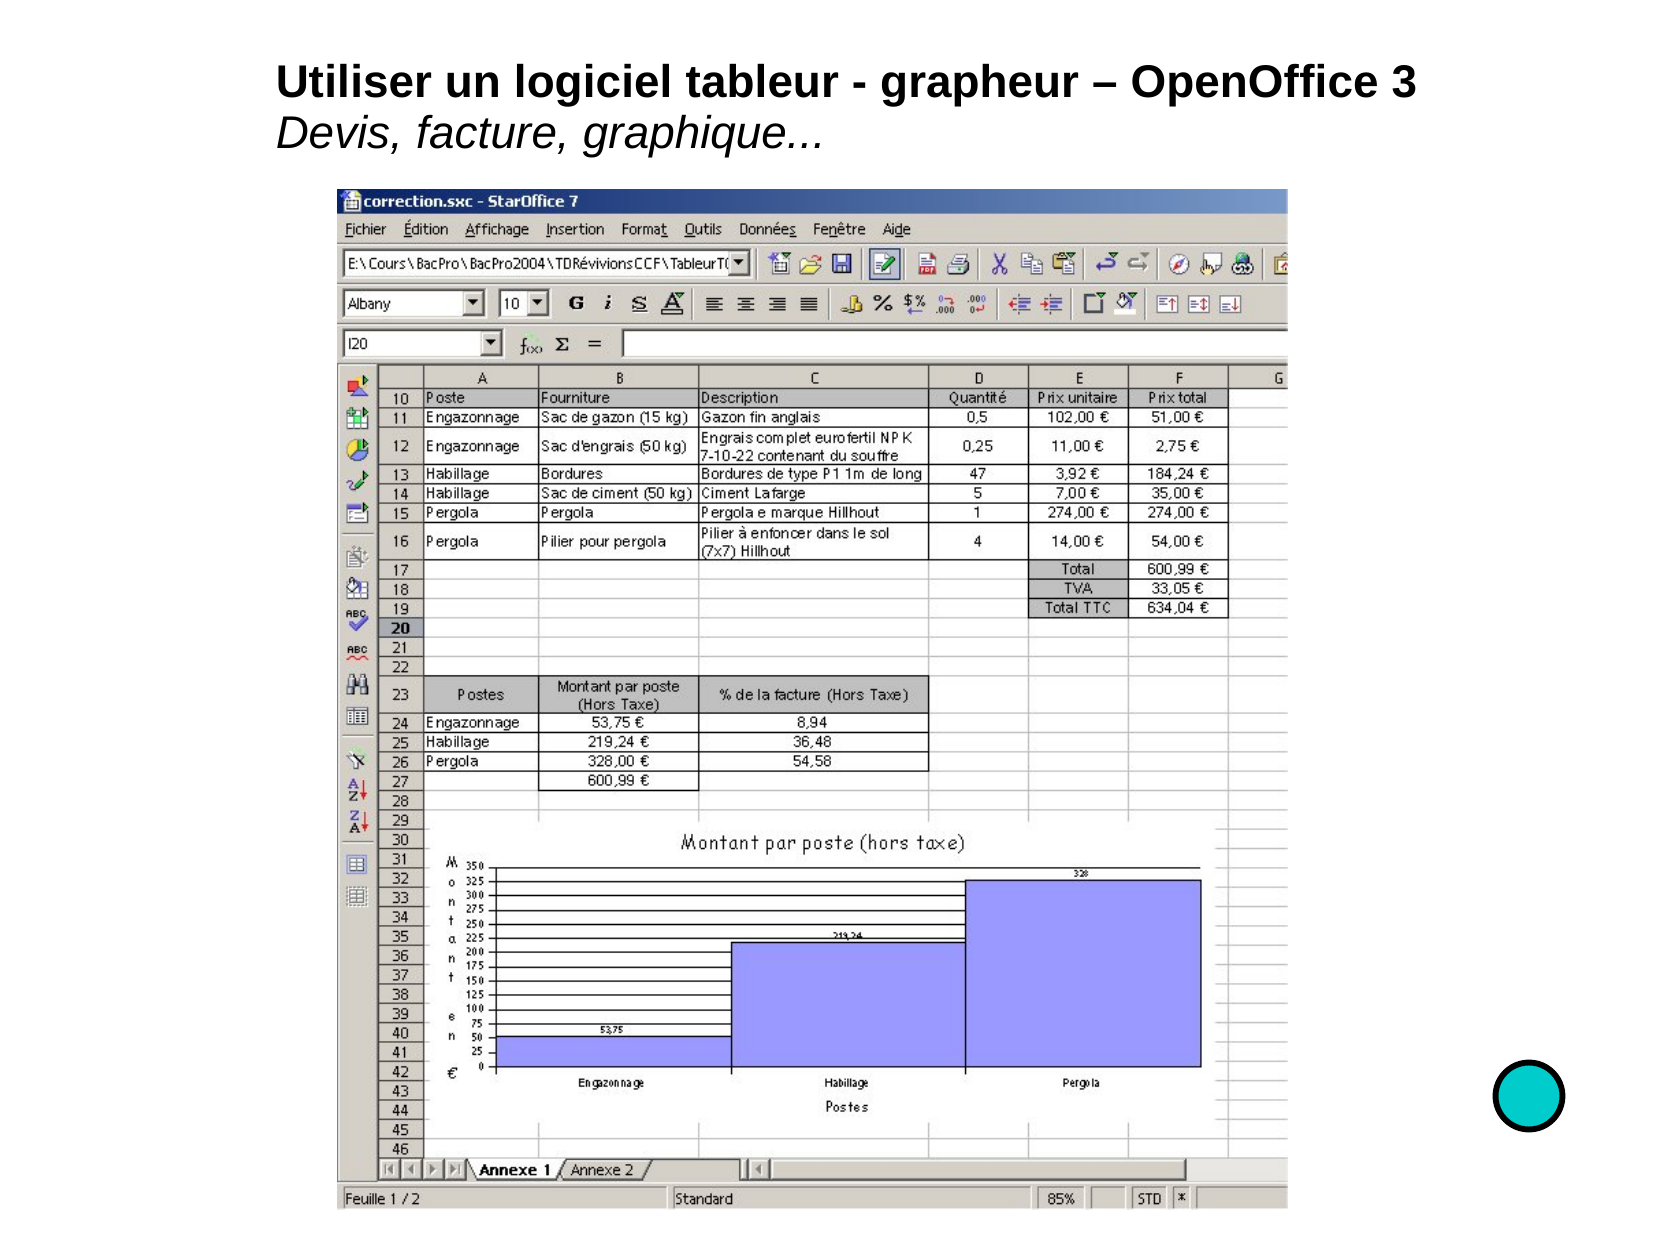

Utiliser un logiciel tableur - grapheur – OpenOffice 3
	Devis, facture, graphique...